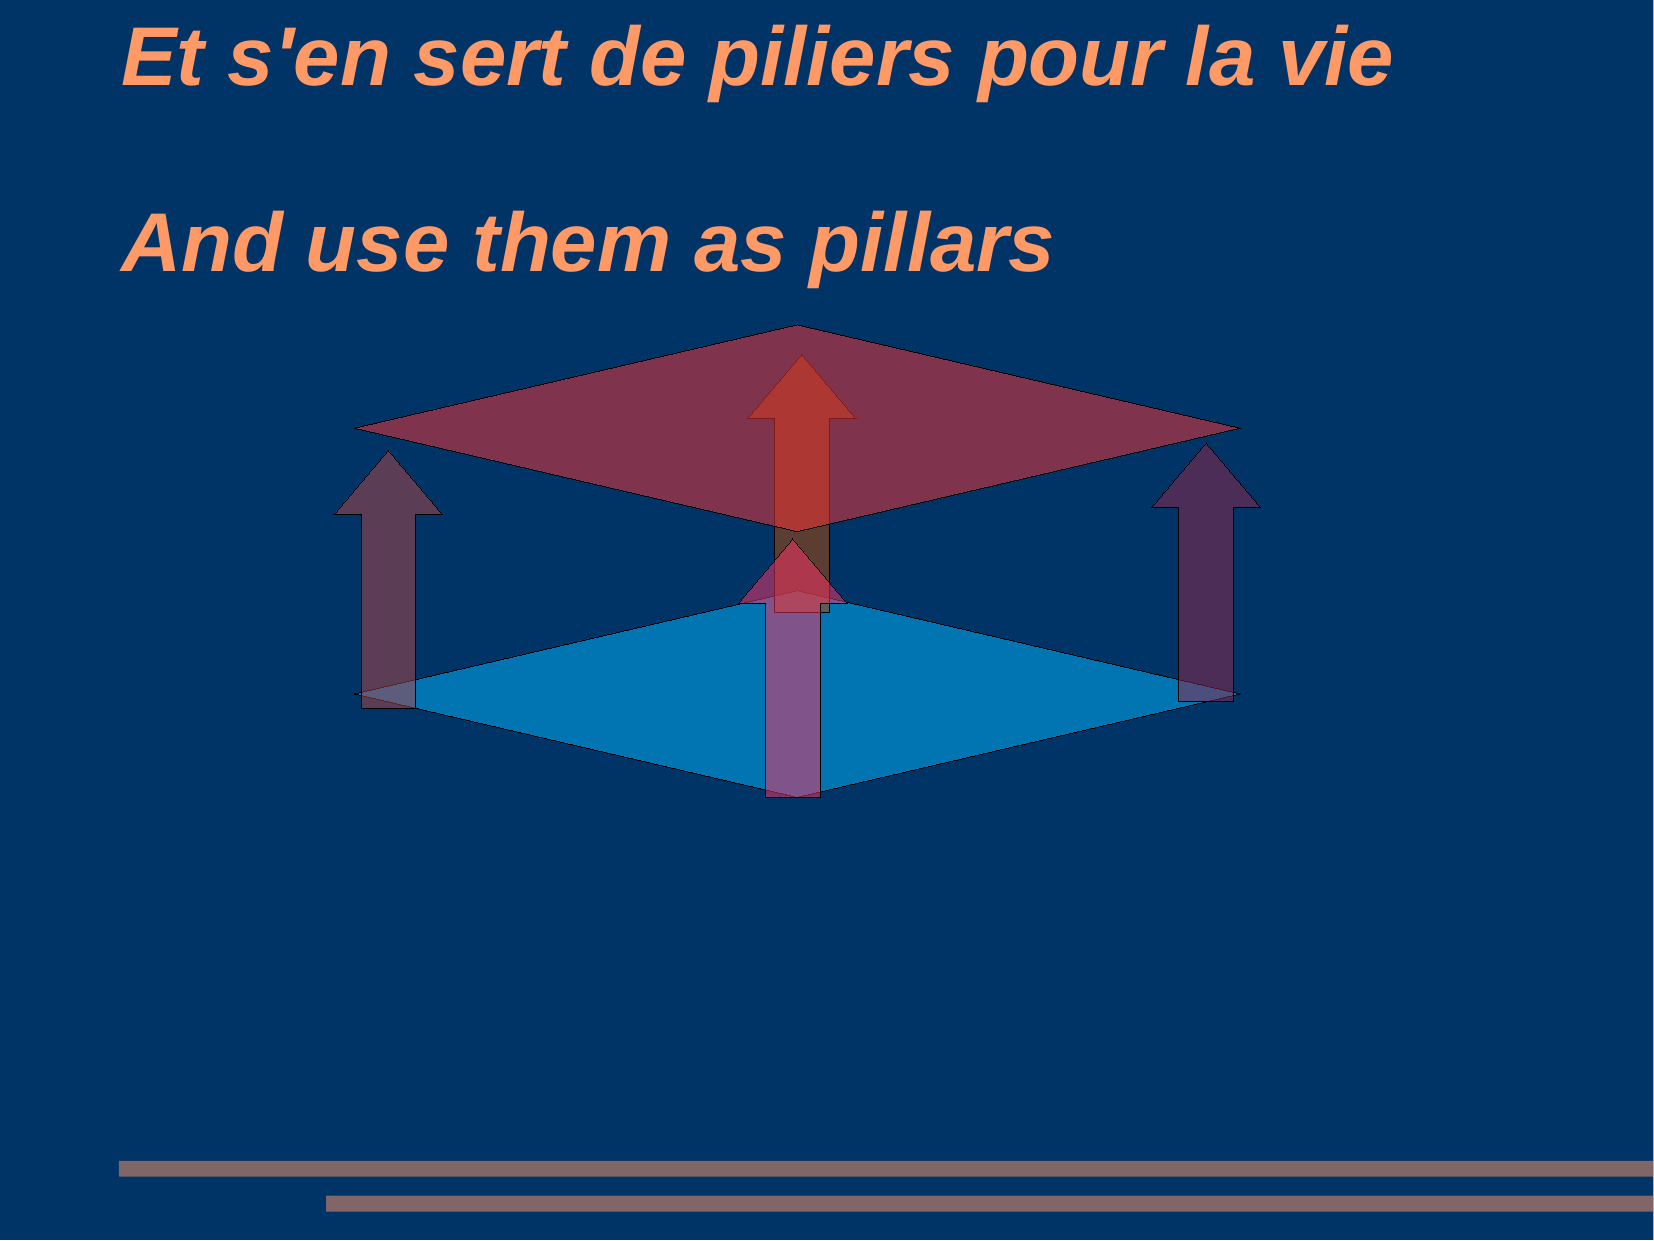

# Et s'en sert de piliers pour la vie And use them as pillars